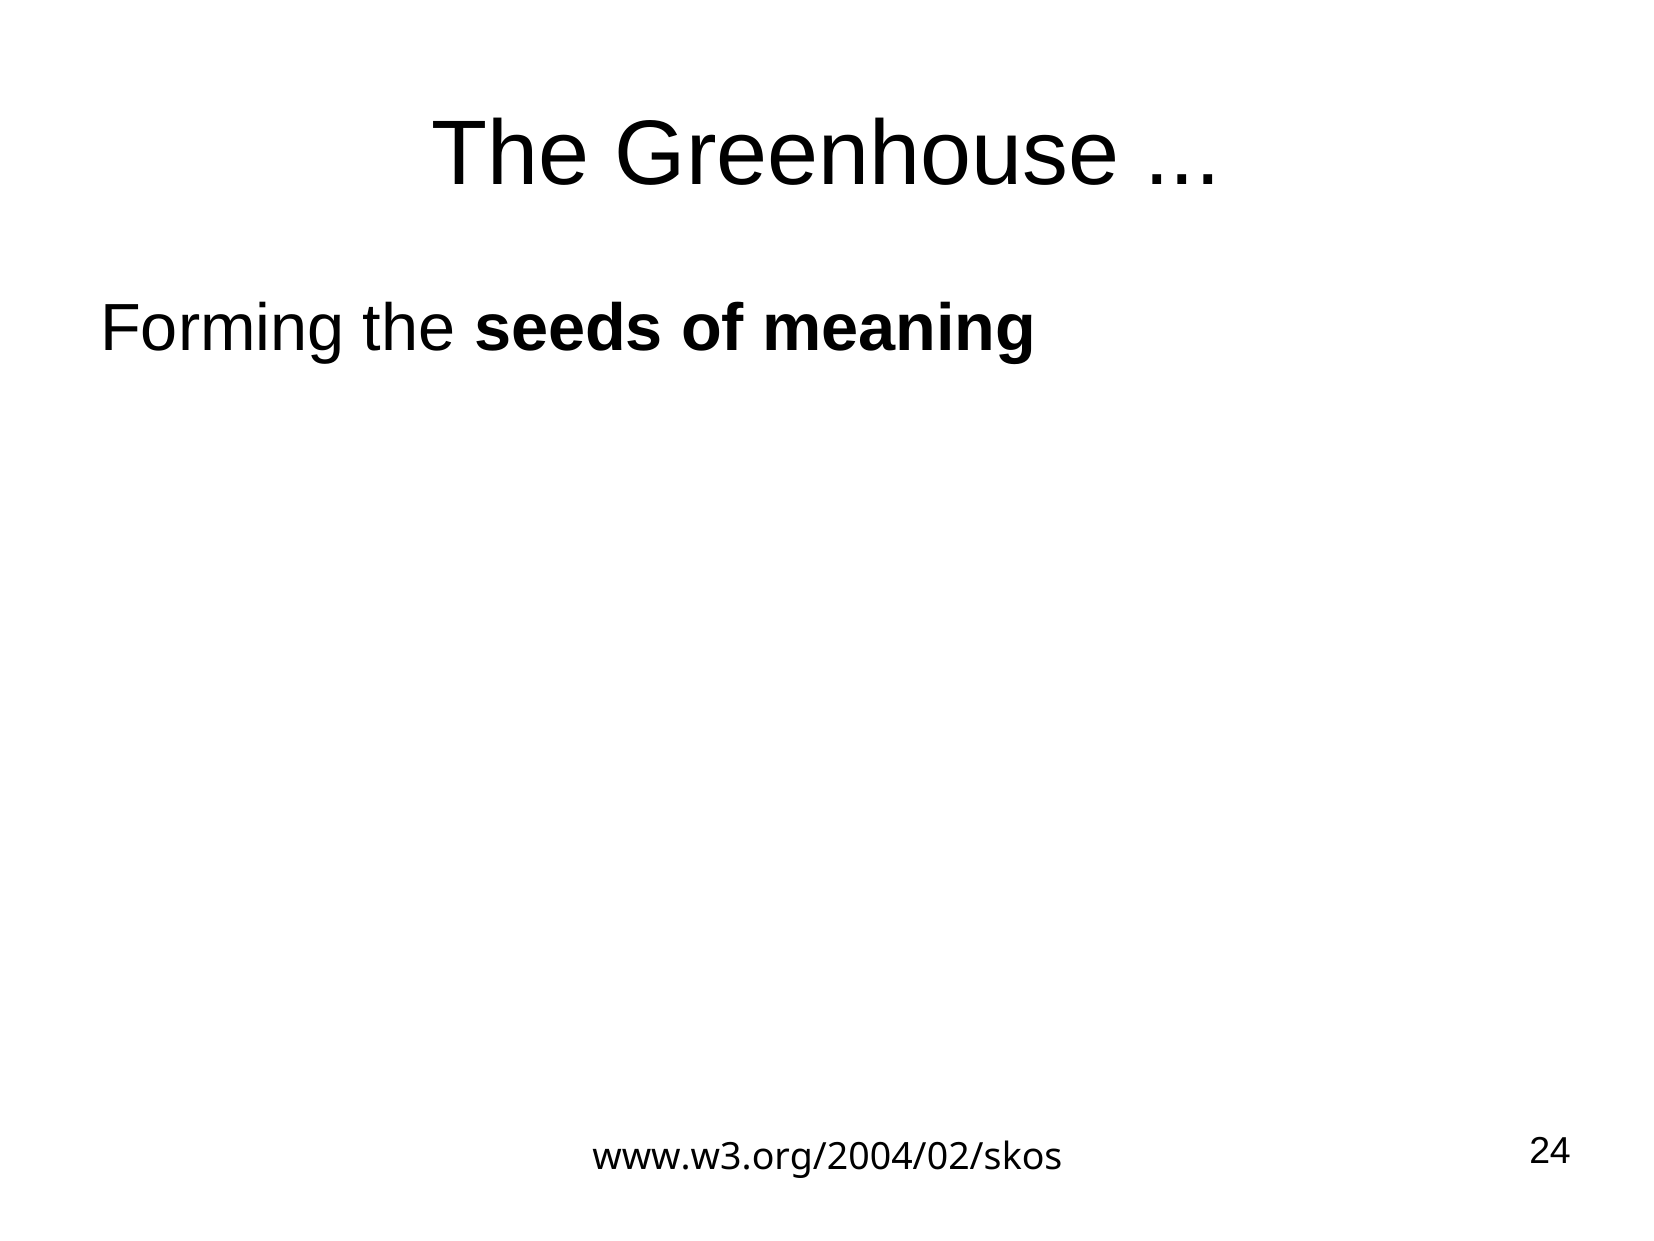

# The Greenhouse ...
Forming the seeds of meaning
www.w3.org/2004/02/skos
24